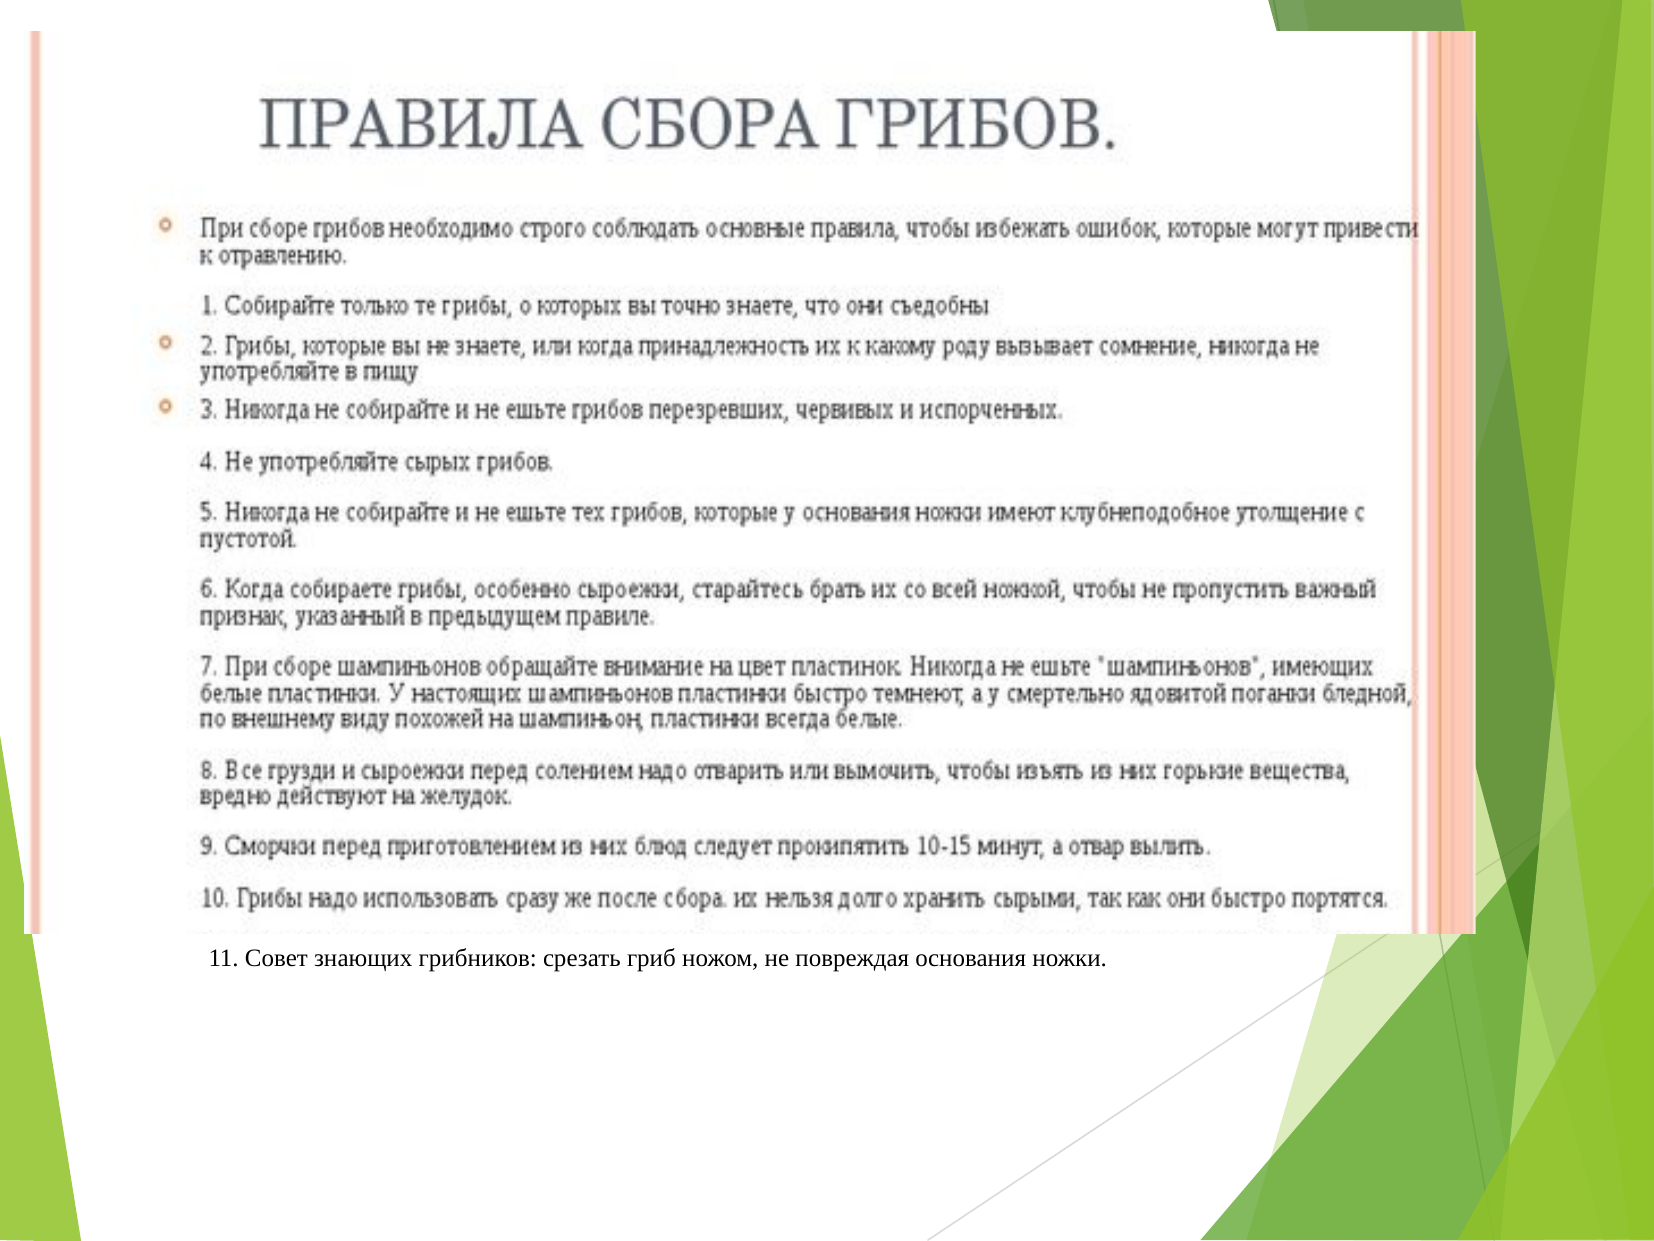

11. Совет знающих грибников: срезать гриб ножом, не повреждая основания ножки.